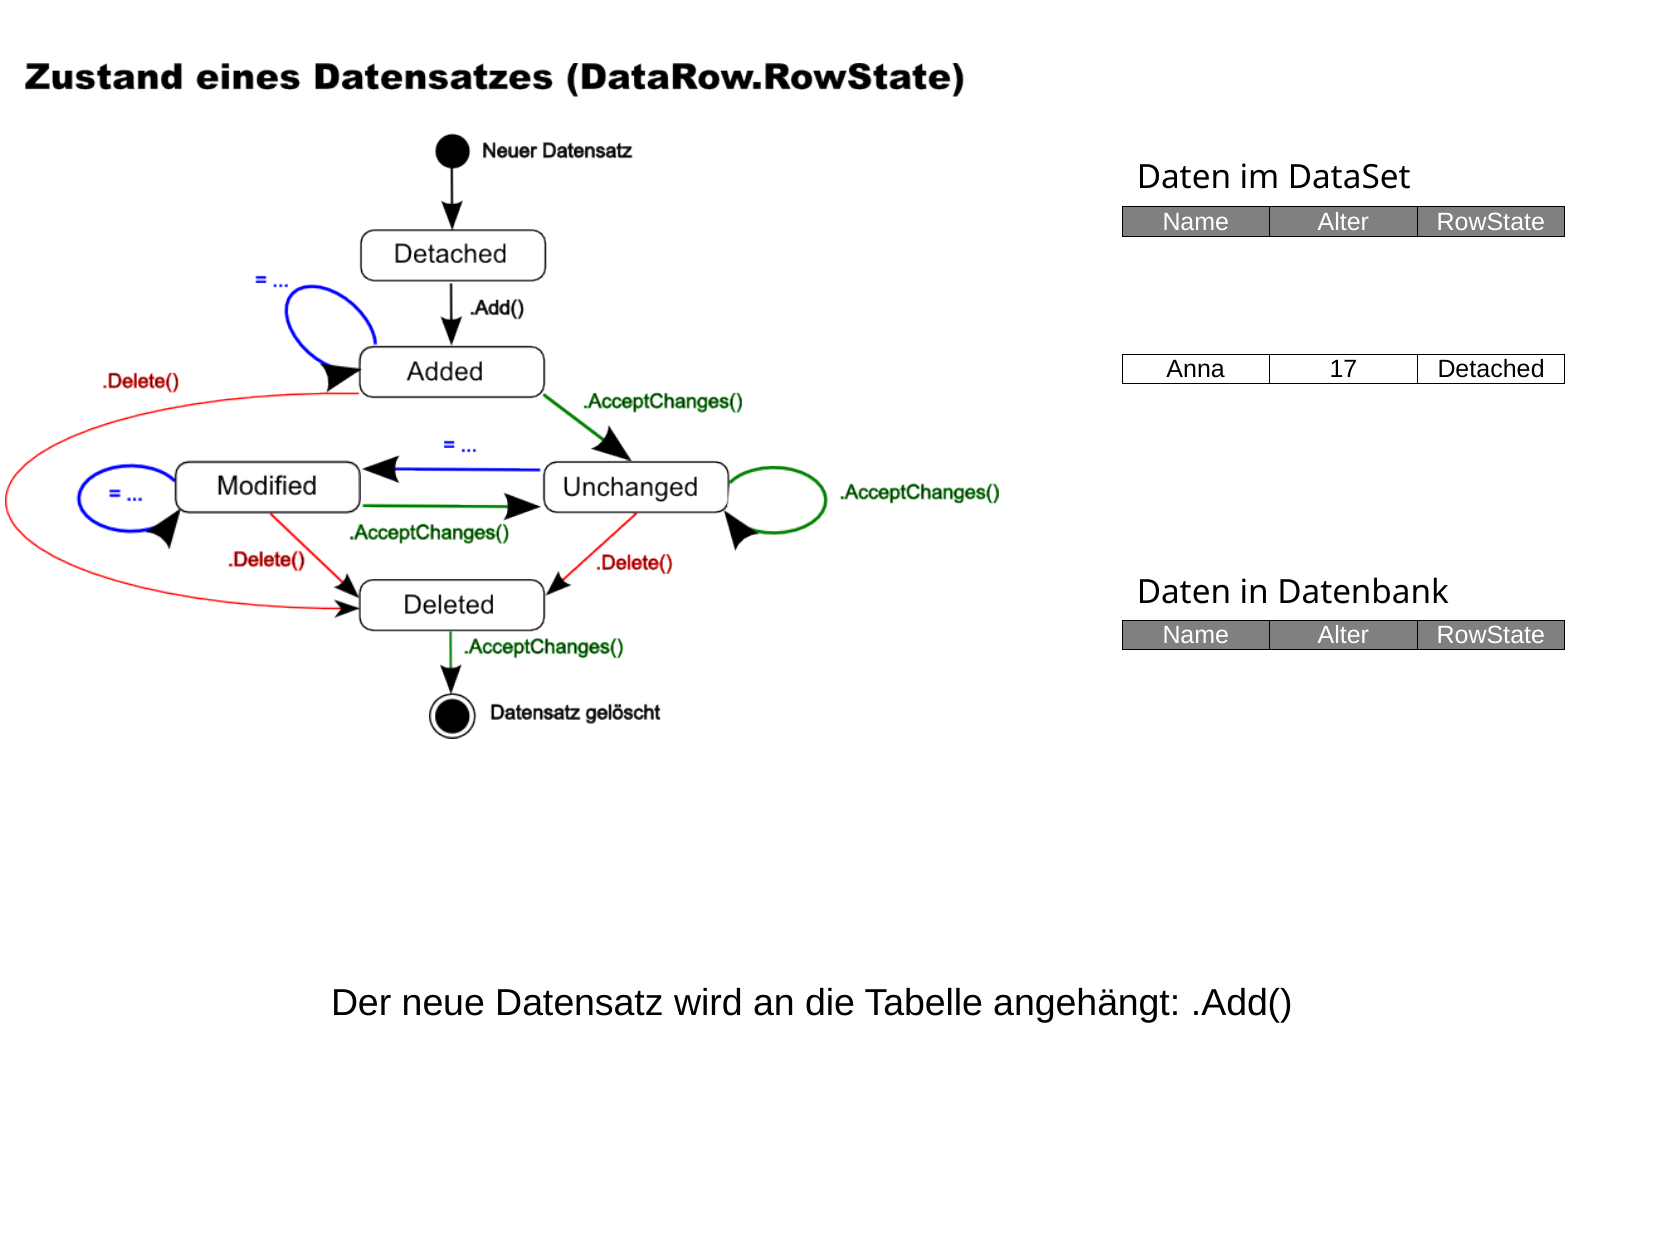

Daten im DataSet
Name
Name
Name
Name
Alter
Alter
Alter
RowState
Emil
Emil
Emil
Anna
89
89
89
17
Detached
Daten in Datenbank
Name
Name
Name
Name
Name
Name
Name
Name
Name
Name
Name
Name
Alter
Alter
Alter
Alter
Alter
Alter
Alter
Alter
Alter
RowState
RowState
RowState
Der neue Datensatz wird an die Tabelle angehängt: .Add()